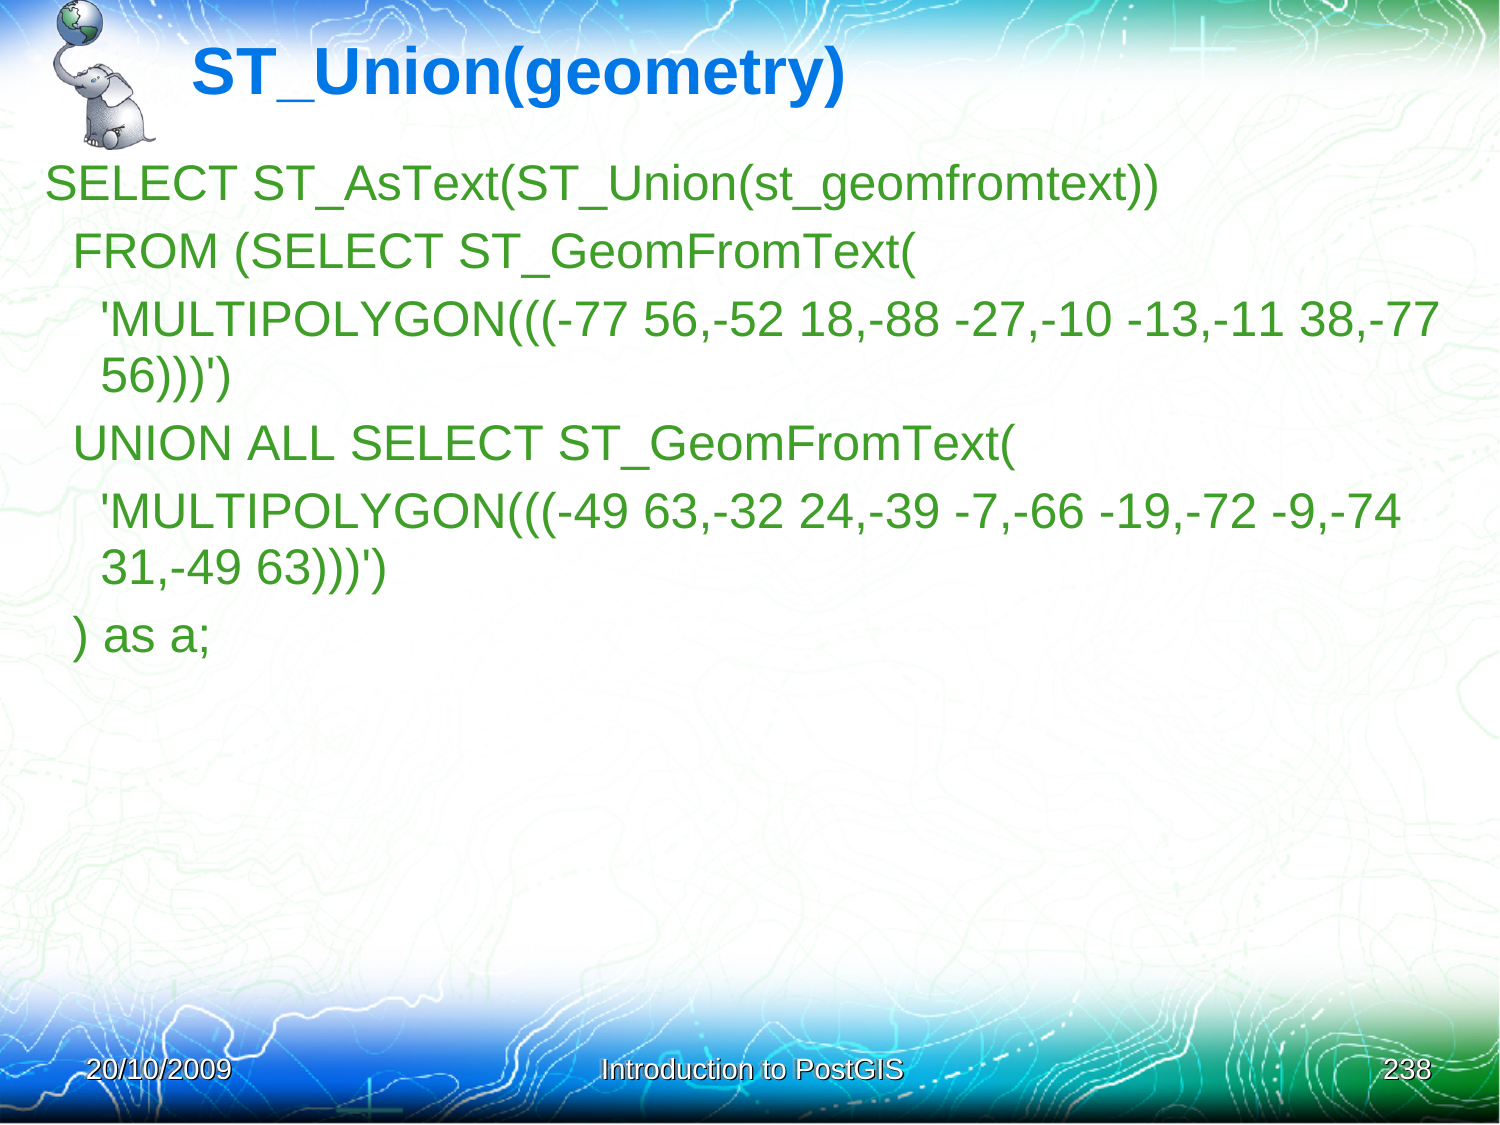

# ST_Union(geometry)
SELECT ST_AsText(ST_Union(st_geomfromtext))
 FROM (SELECT ST_GeomFromText(
 'MULTIPOLYGON(((-77 56,-52 18,-88 -27,-10 -13,-11 38,-77 56)))')
 UNION ALL SELECT ST_GeomFromText(
 'MULTIPOLYGON(((-49 63,-32 24,-39 -7,-66 -19,-72 -9,-74 31,-49 63)))')
 ) as a;
20/10/2009
Introduction to PostGIS
238